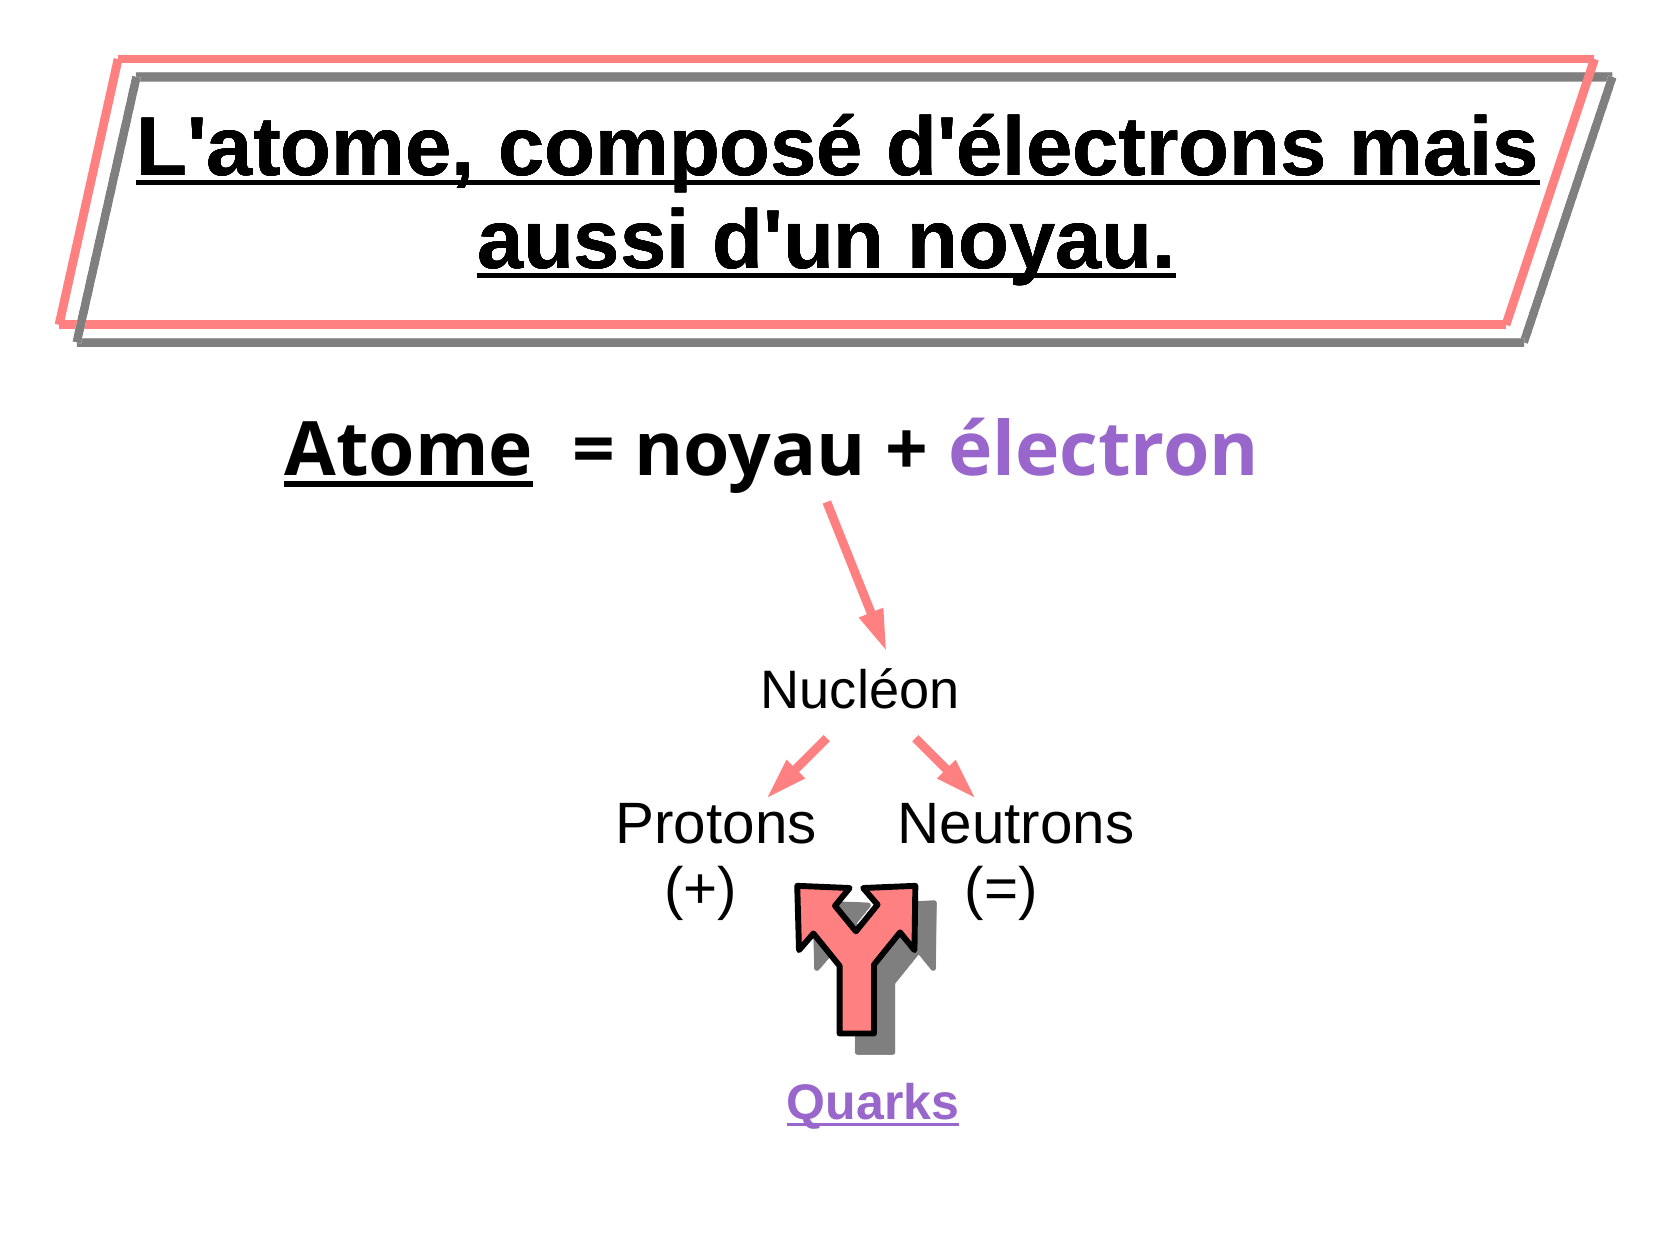

L'atome, composé d'électrons mais aussi d'un noyau.
 L'atome, composé d'électrons mais aussi d'un noyau.
 L'atome, composé d'électrons mais aussi d'un noyau.
 L'atome, composé d'électrons mais aussi d'un noyau.
 L'atome, composé d'électrons mais aussi d'un noyau.
 Atome = noyau + électron
 Nucléon
 Protons Neutrons
 (+) (=)
Quarks